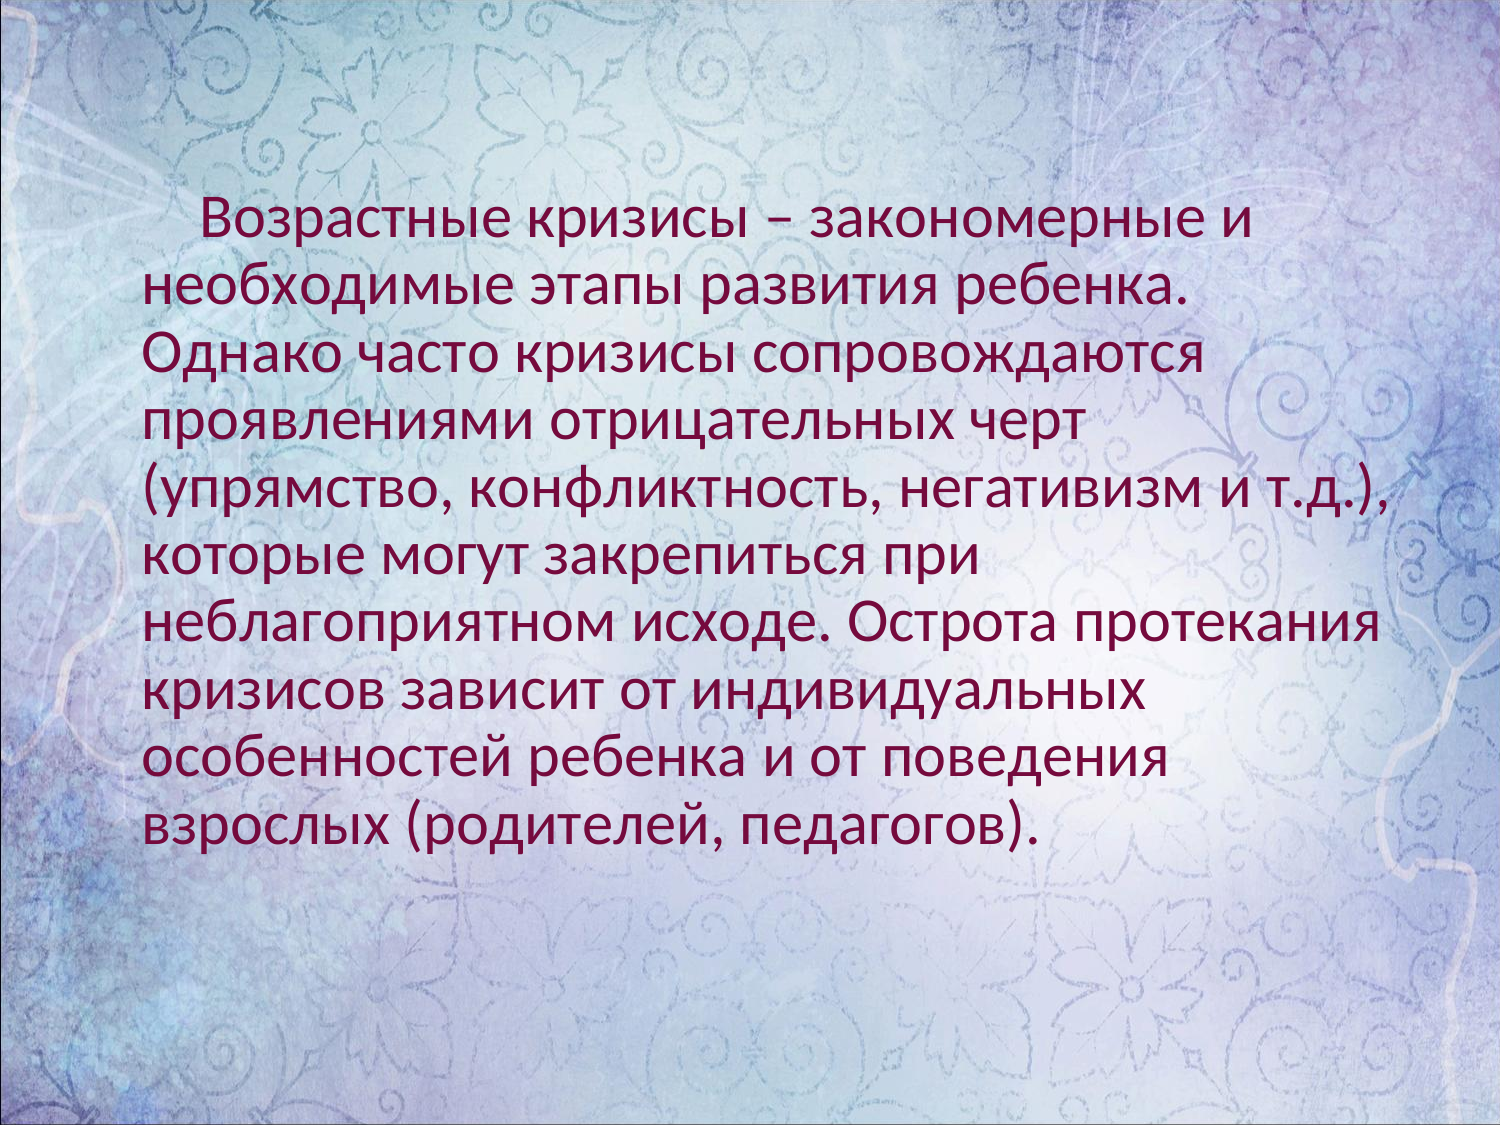

# Возрастные кризисы – закономерные и необходимые этапы развития ребенка. Однако часто кризисы сопровождаются проявлениями отрицательных черт (упрямство, конфликтность, негативизм и т.д.), которые могут закрепиться при неблагоприятном исходе. Острота протекания кризисов зависит от индивидуальных особенностей ребенка и от поведения взрослых (родителей, педагогов).